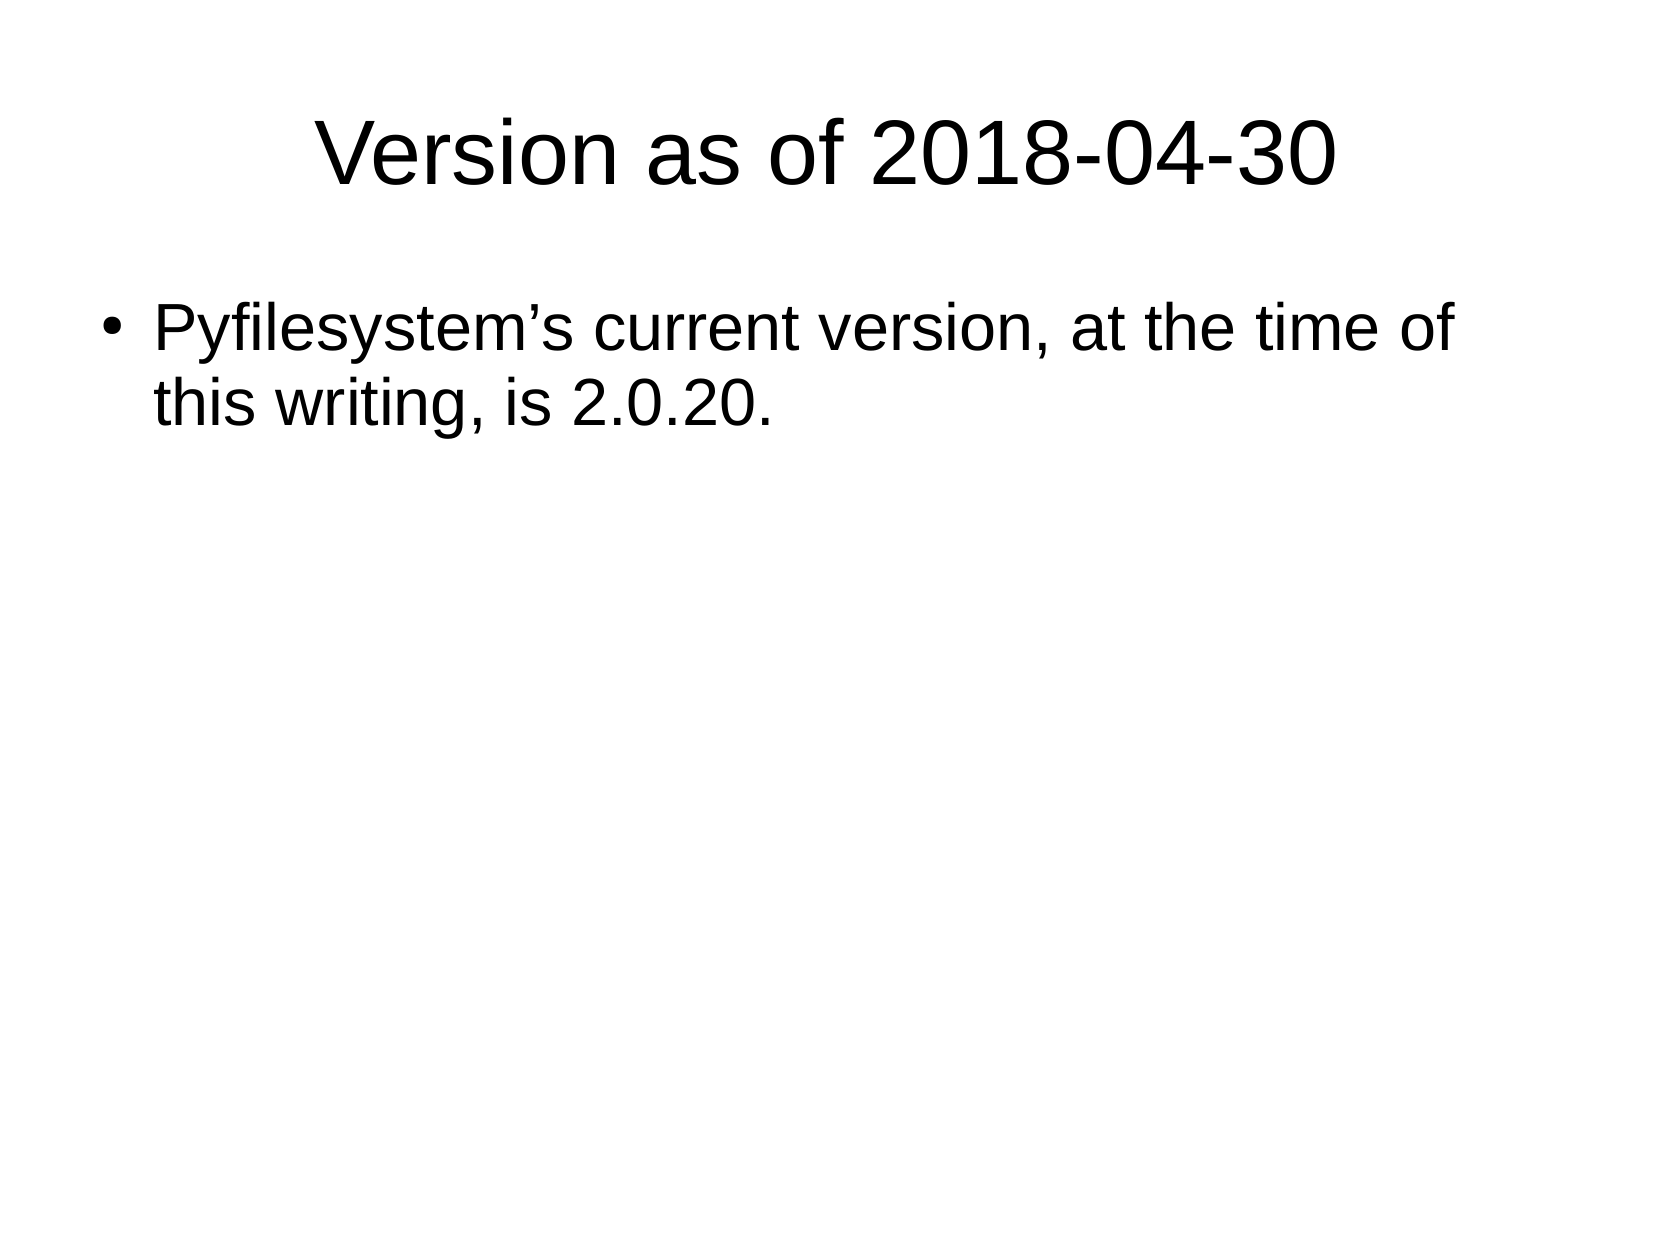

# Version as of 2018-04-30
Pyfilesystem’s current version, at the time of this writing, is 2.0.20.